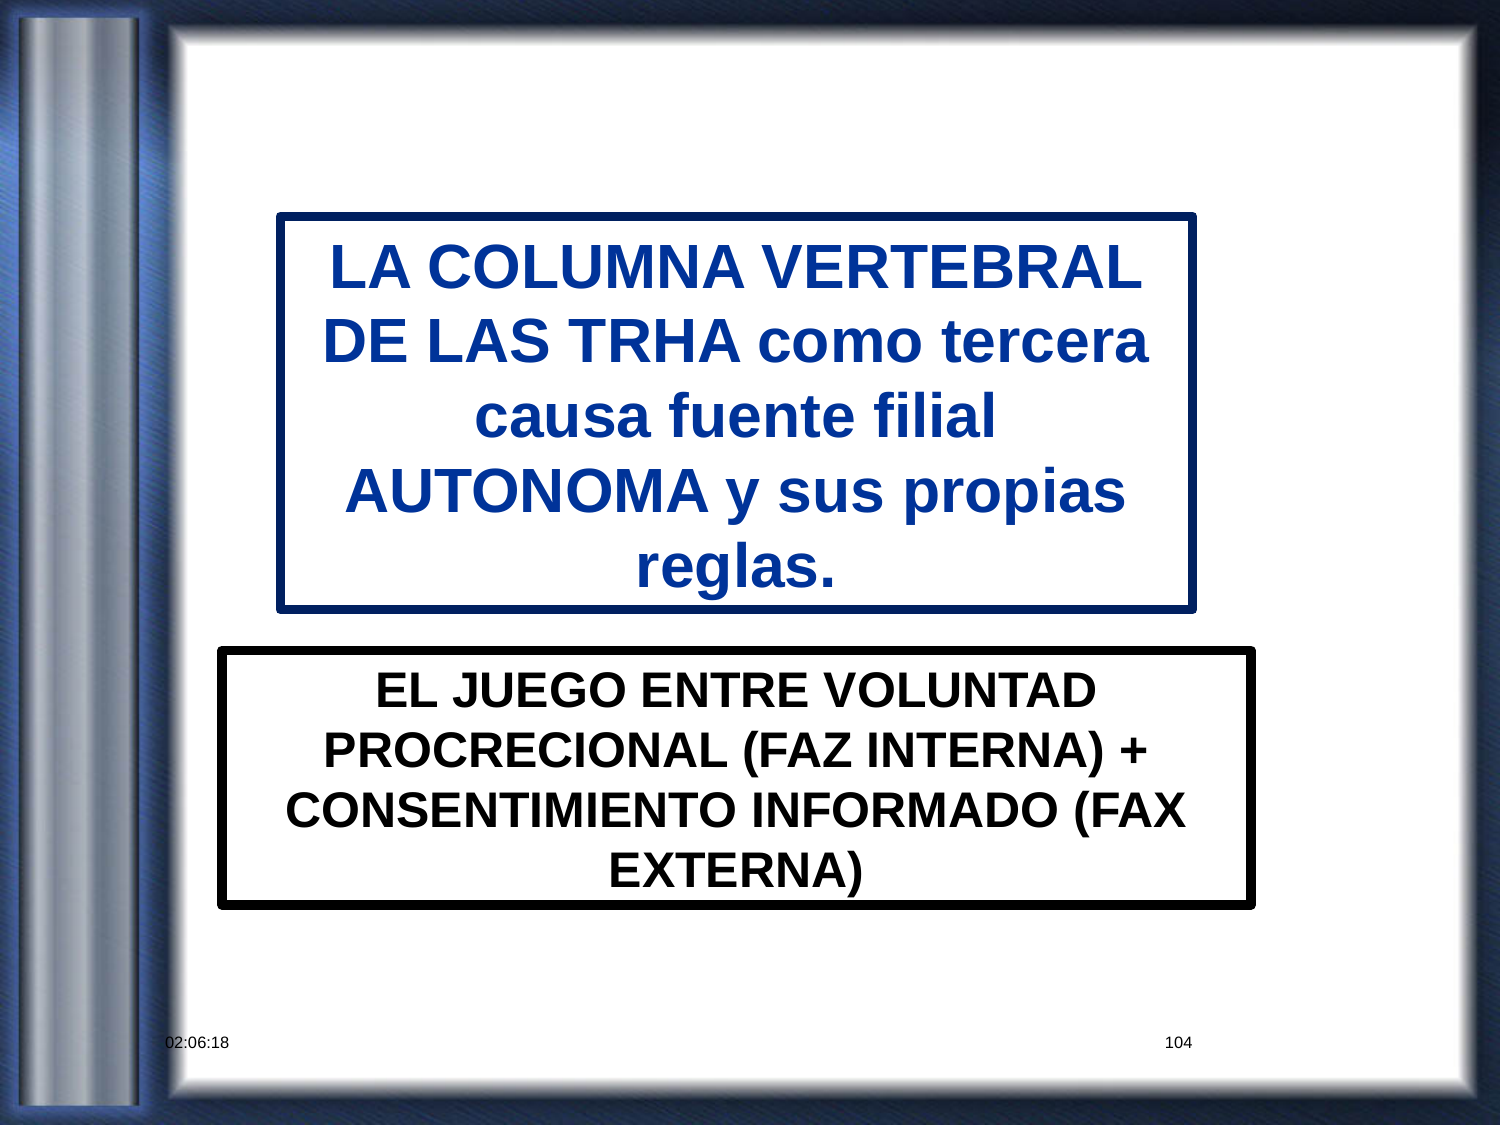

# LA COLUMNA VERTEBRAL DE LAS TRHA como tercera causa fuente filial AUTONOMA y sus propias reglas.
EL JUEGO ENTRE VOLUNTAD PROCRECIONAL (FAZ INTERNA) + CONSENTIMIENTO INFORMADO (FAX EXTERNA)
02:48:05